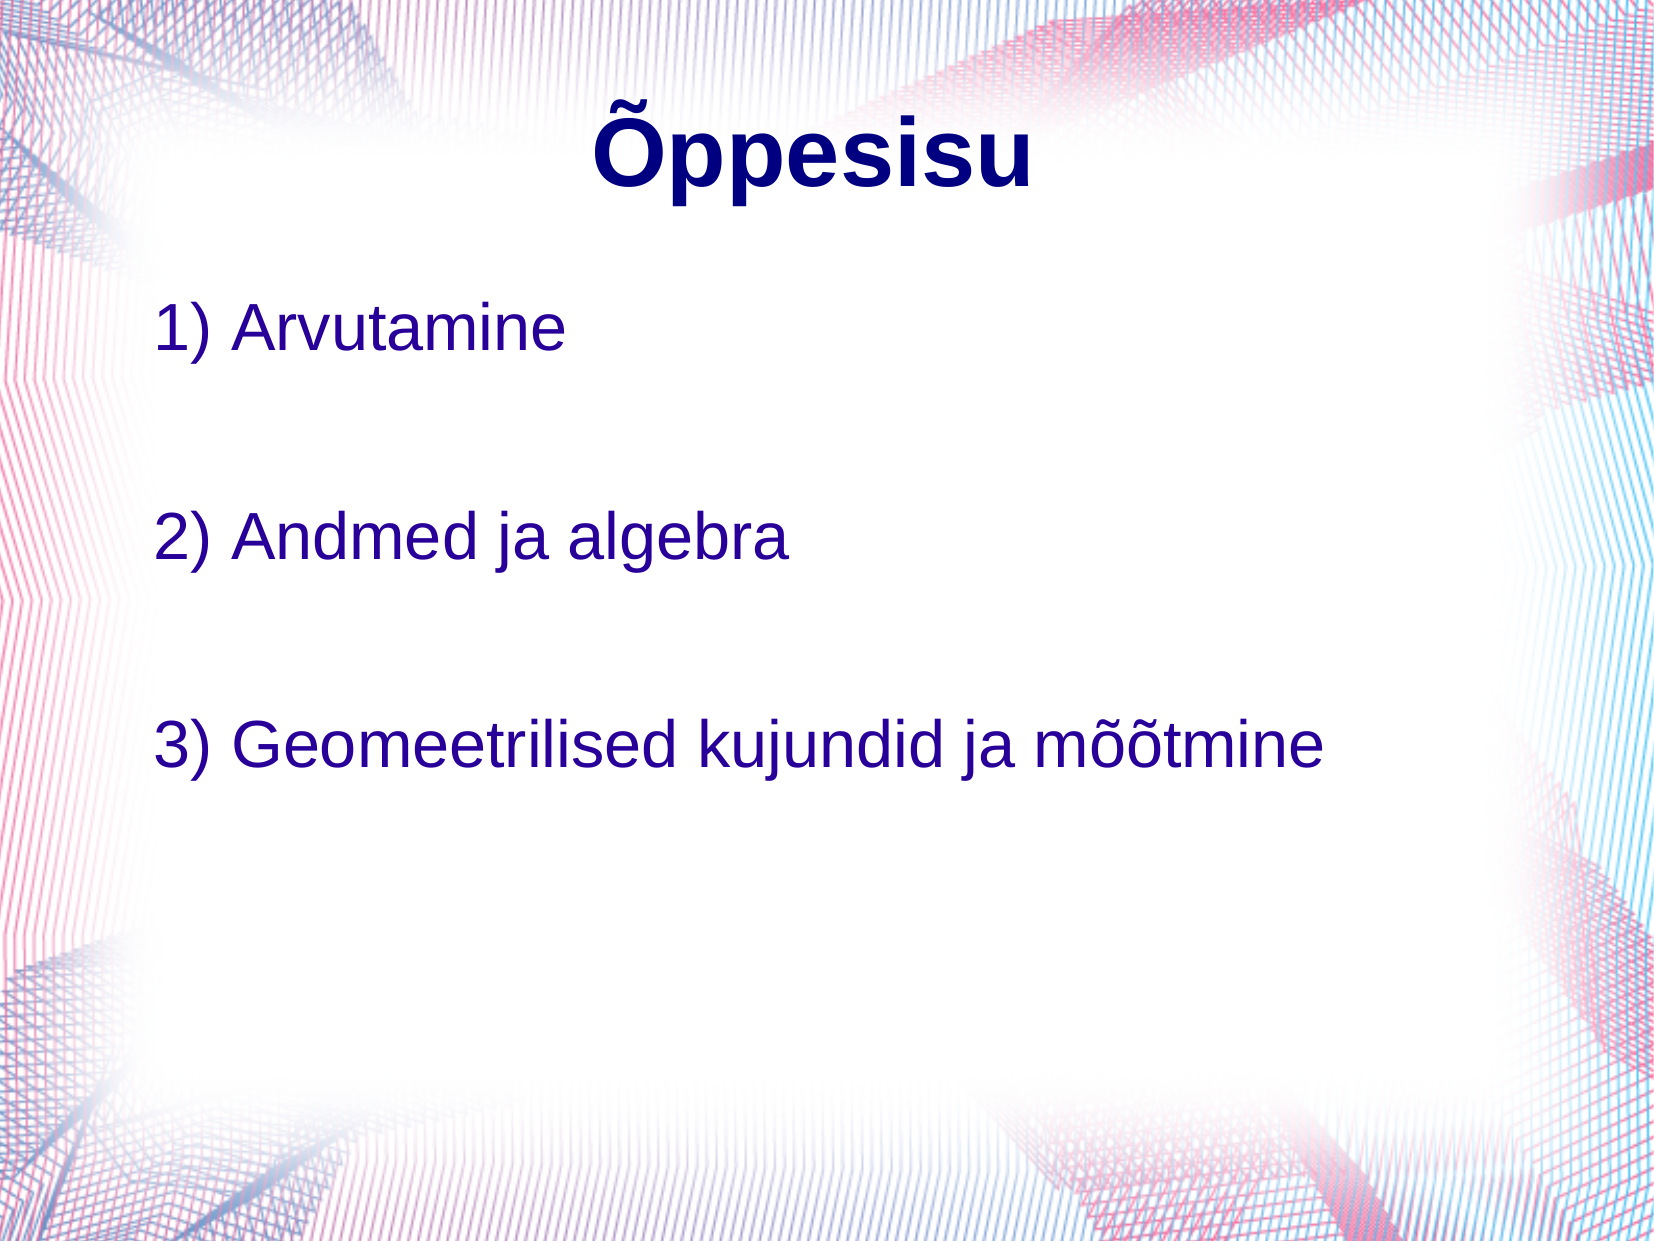

# Õppesisu
1) Arvutamine
2) Andmed ja algebra
3) Geomeetrilised kujundid ja mõõtmine